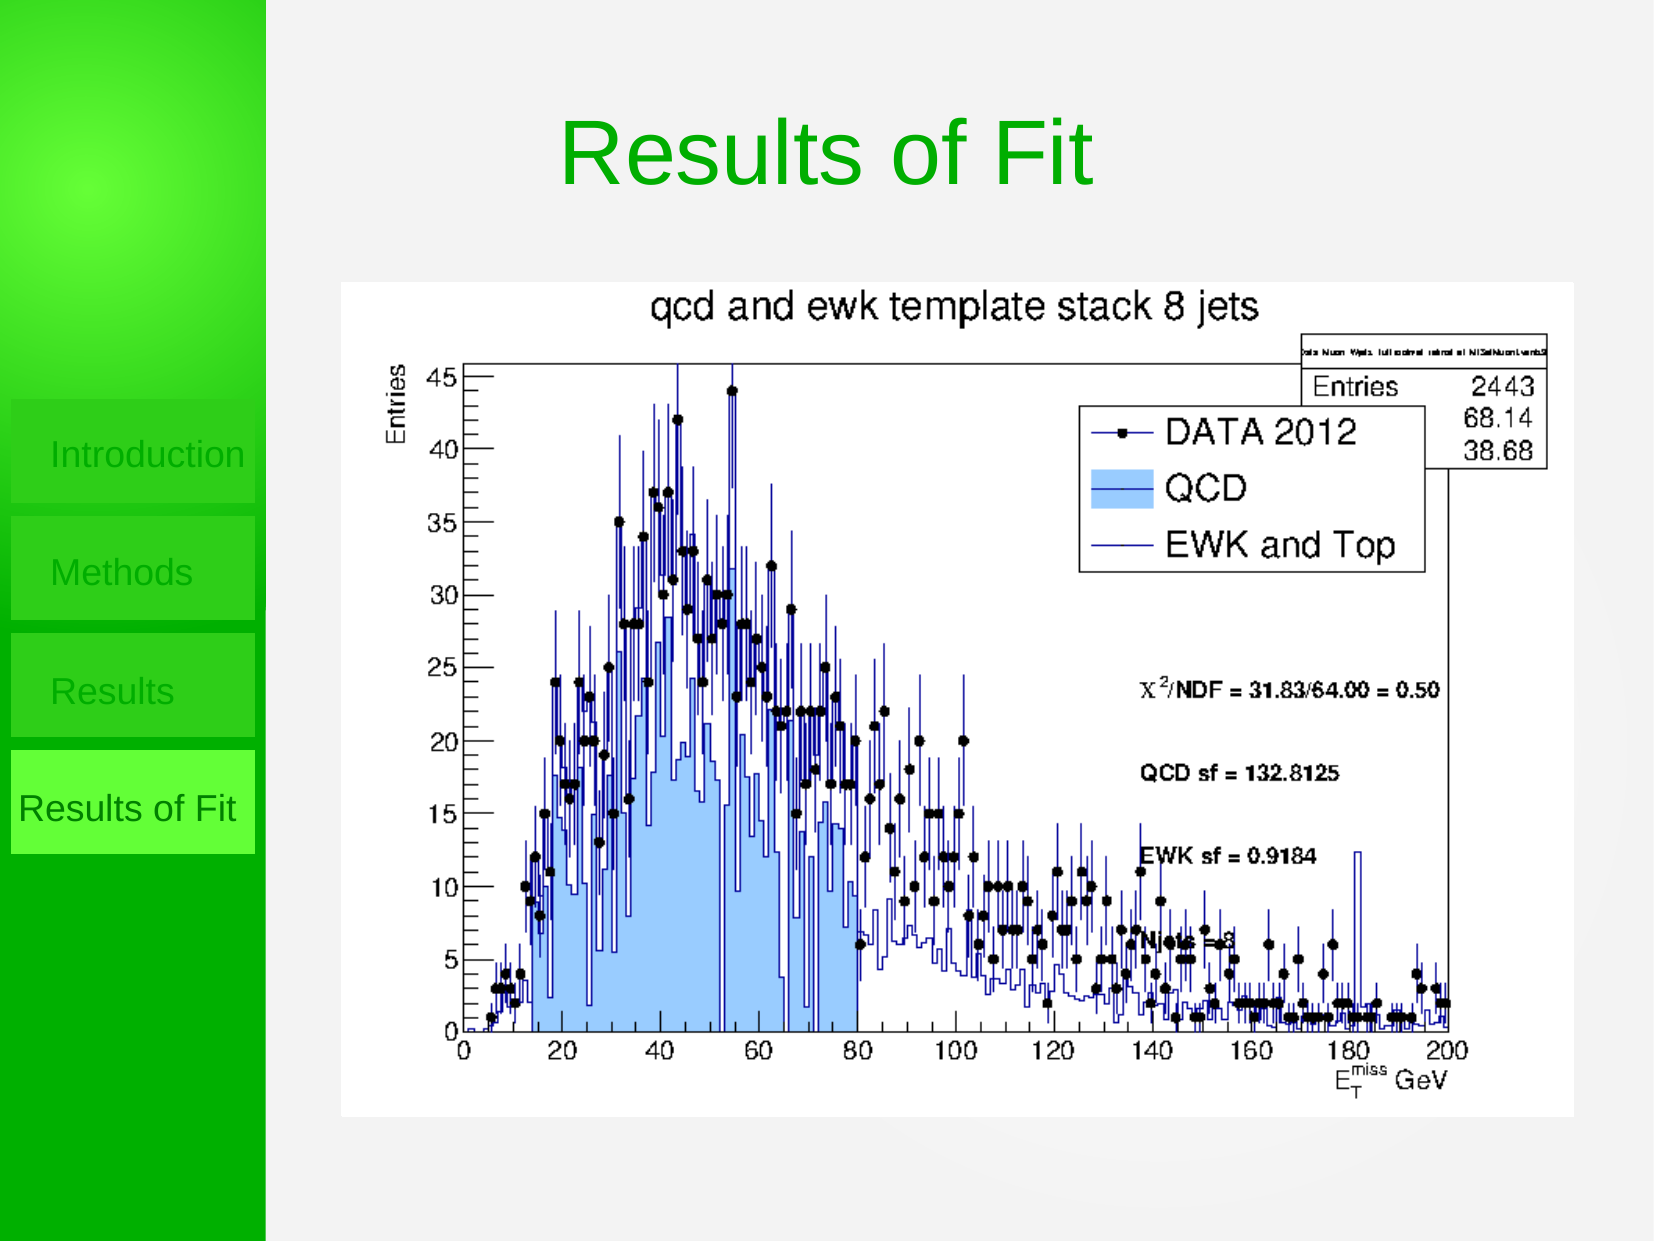

# Results of Fit
Introduction
Methods
Results
Results of Fit